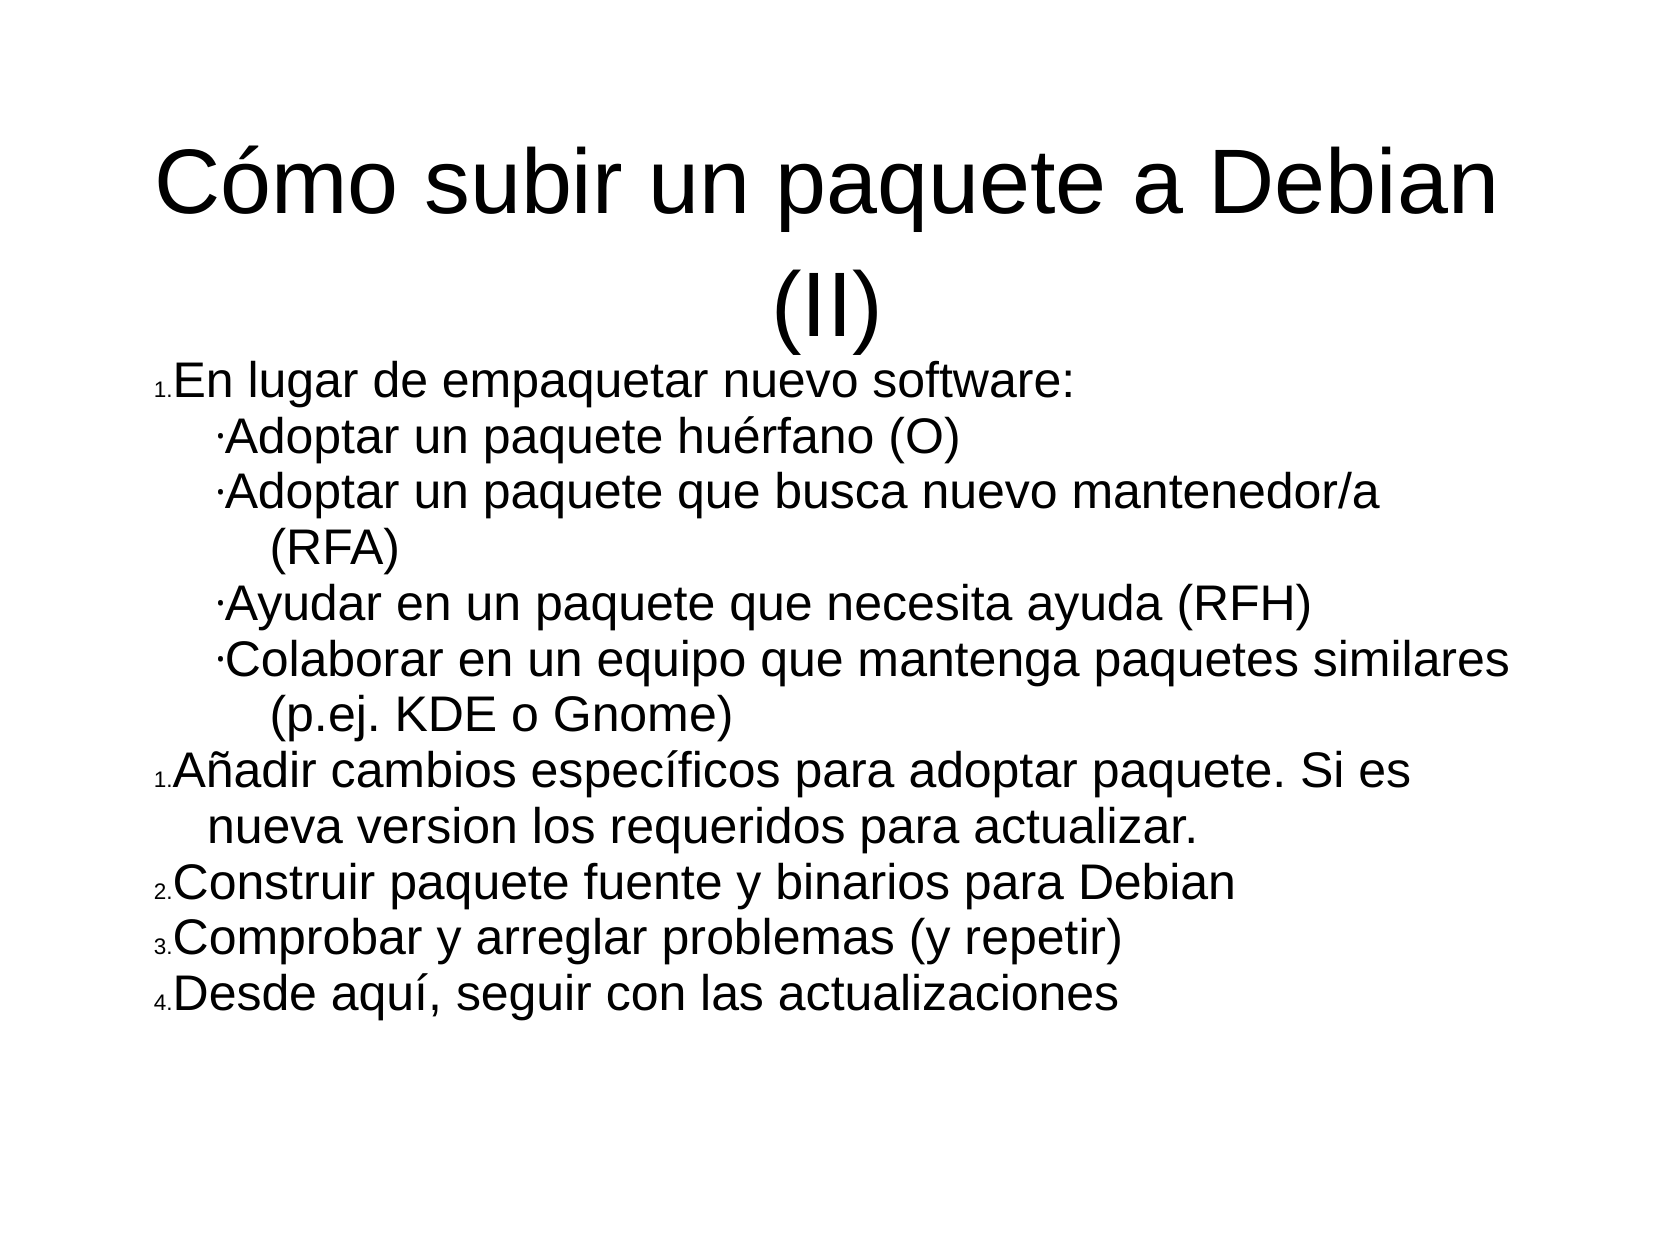

Cómo subir un paquete a Debian (II)
En lugar de empaquetar nuevo software:
Adoptar un paquete huérfano (O)
Adoptar un paquete que busca nuevo mantenedor/a (RFA)
Ayudar en un paquete que necesita ayuda (RFH)
Colaborar en un equipo que mantenga paquetes similares (p.ej. KDE o Gnome)
Añadir cambios específicos para adoptar paquete. Si es nueva version los requeridos para actualizar.
Construir paquete fuente y binarios para Debian
Comprobar y arreglar problemas (y repetir)
Desde aquí, seguir con las actualizaciones